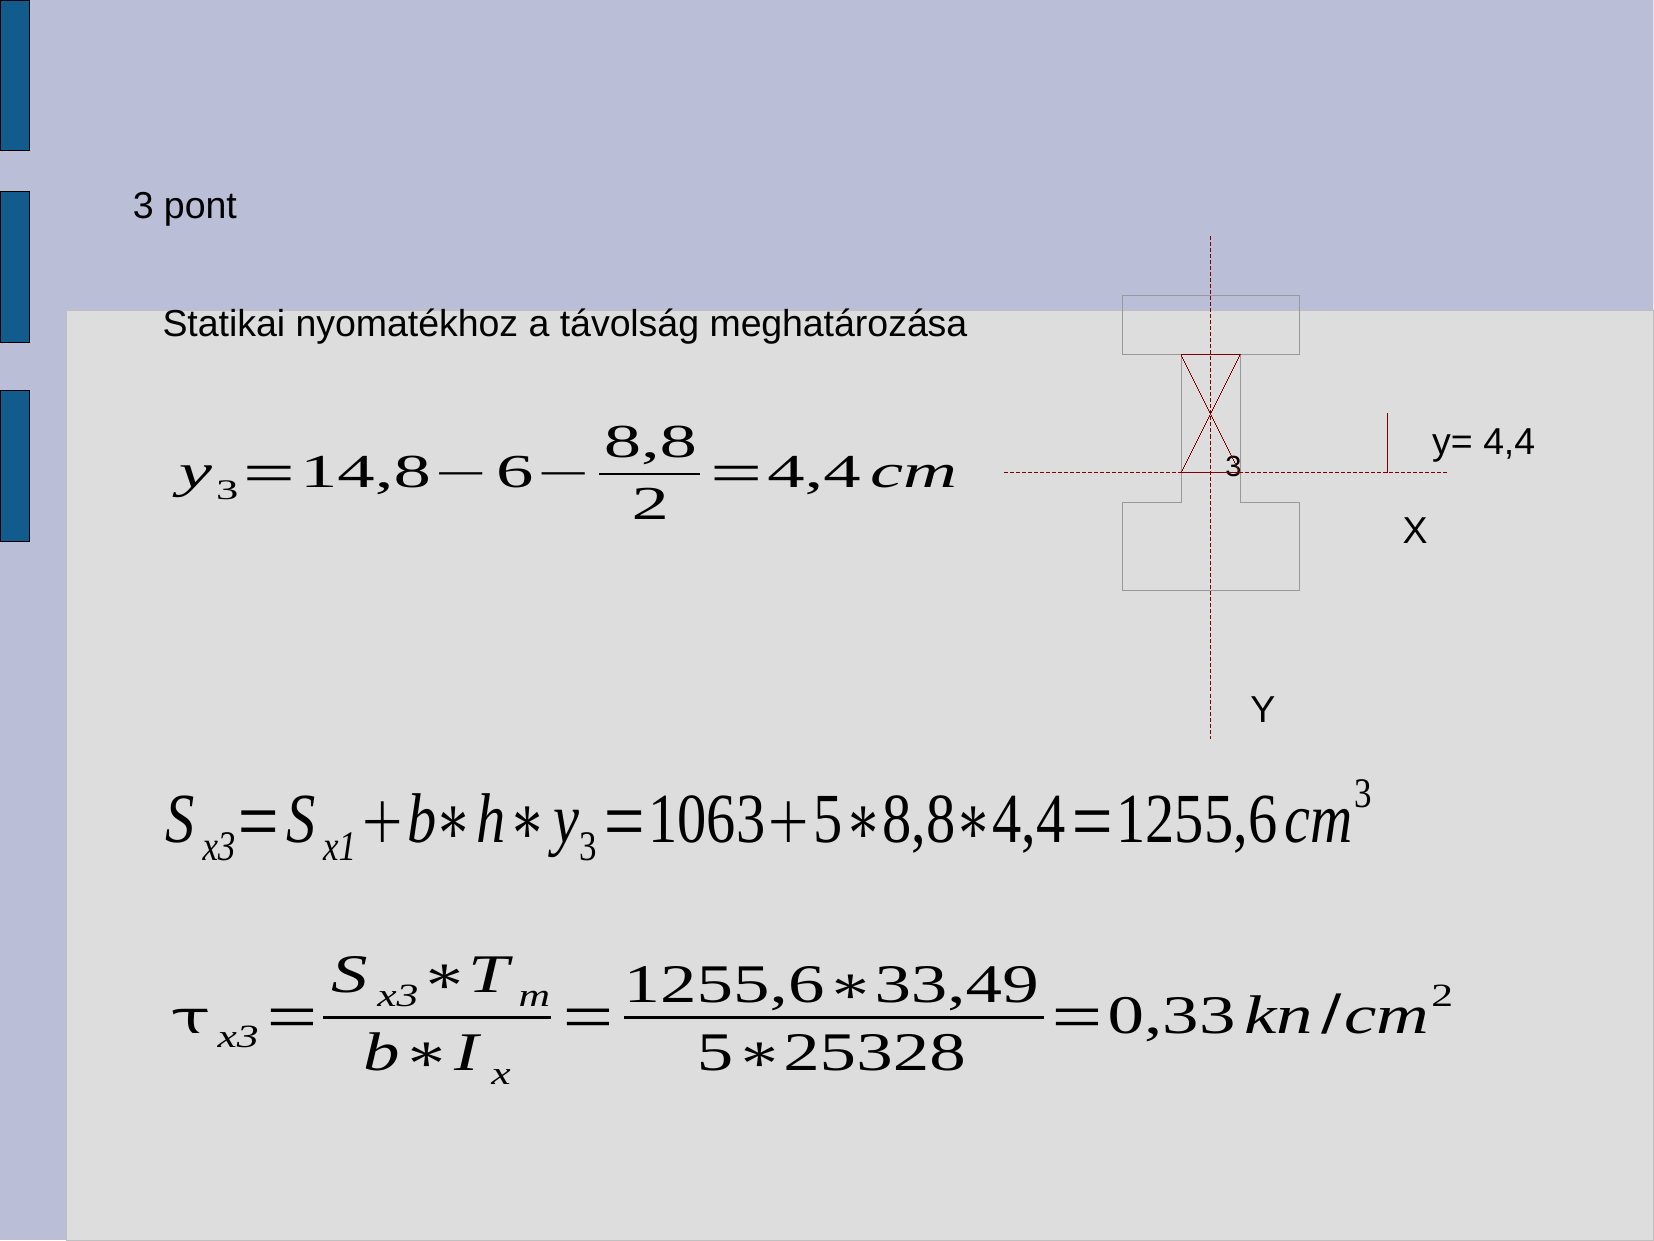

3 pont
Statikai nyomatékhoz a távolság meghatározása
y= 4,4
3
X
Y